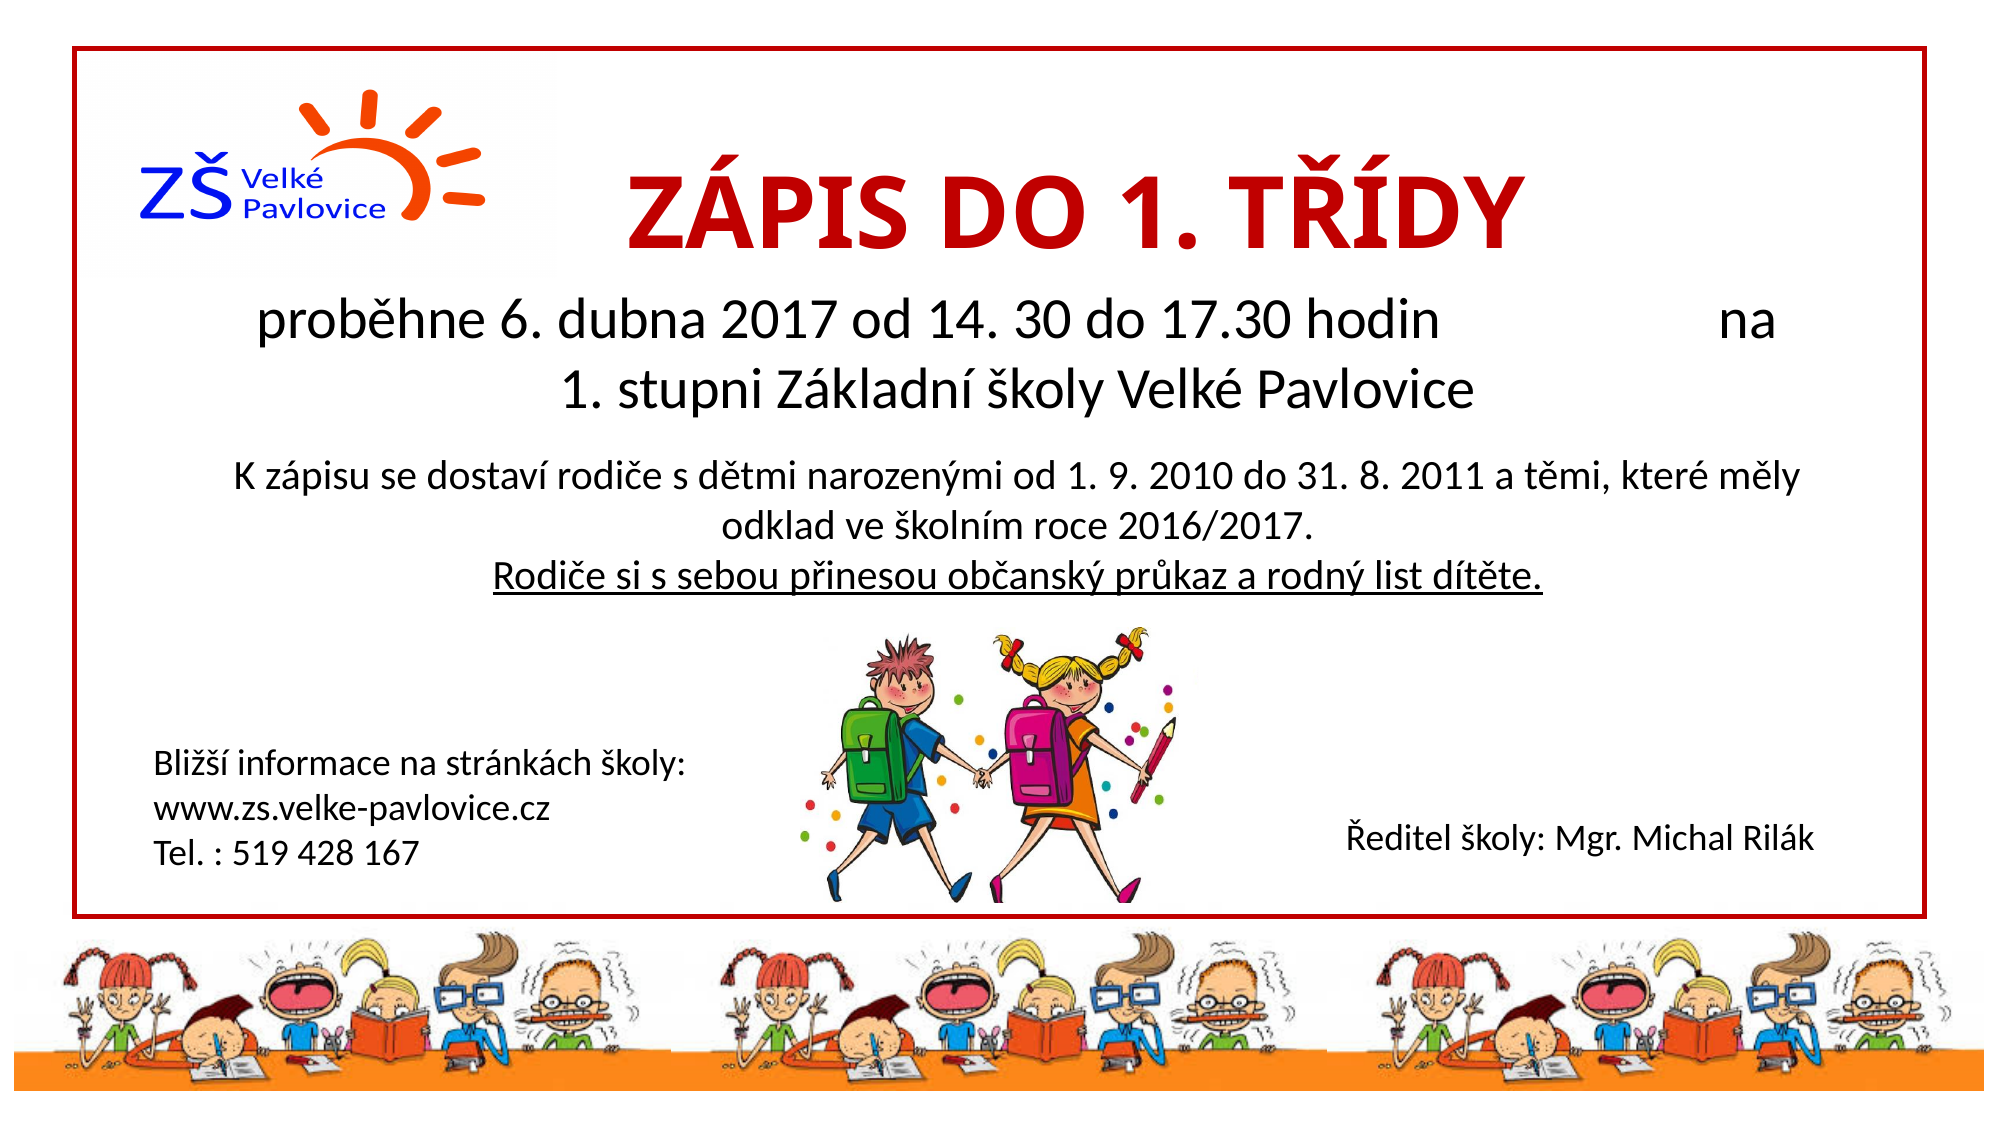

ZÁPIS DO 1. TŘÍDY
proběhne 6. dubna 2017 od 14. 30 do 17.30 hodin na 1. stupni Základní školy Velké Pavlovice
K zápisu se dostaví rodiče s dětmi narozenými od 1. 9. 2010 do 31. 8. 2011 a těmi, které měly odklad ve školním roce 2016/2017.
Rodiče si s sebou přinesou občanský průkaz a rodný list dítěte.
Bližší informace na stránkách školy: www.zs.velke-pavlovice.cz
Tel. : 519 428 167
Ředitel školy: Mgr. Michal Rilák